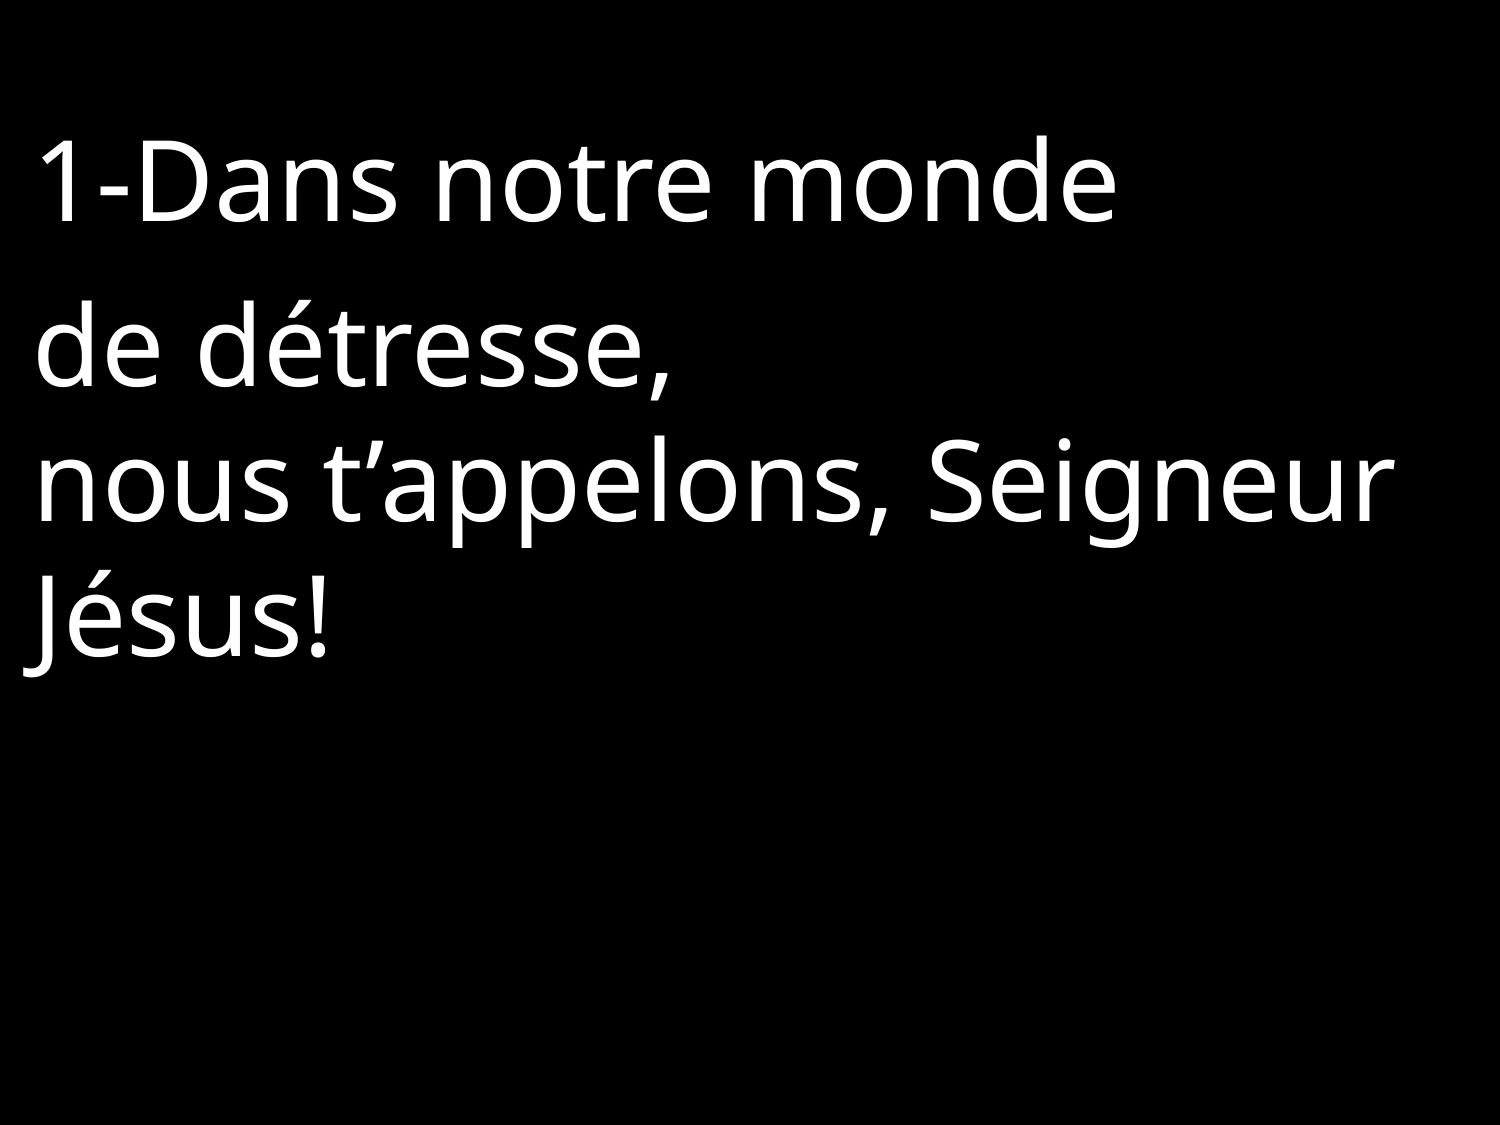

#
1-Dans notre monde
de détresse, nous t’appelons, Seigneur Jésus!